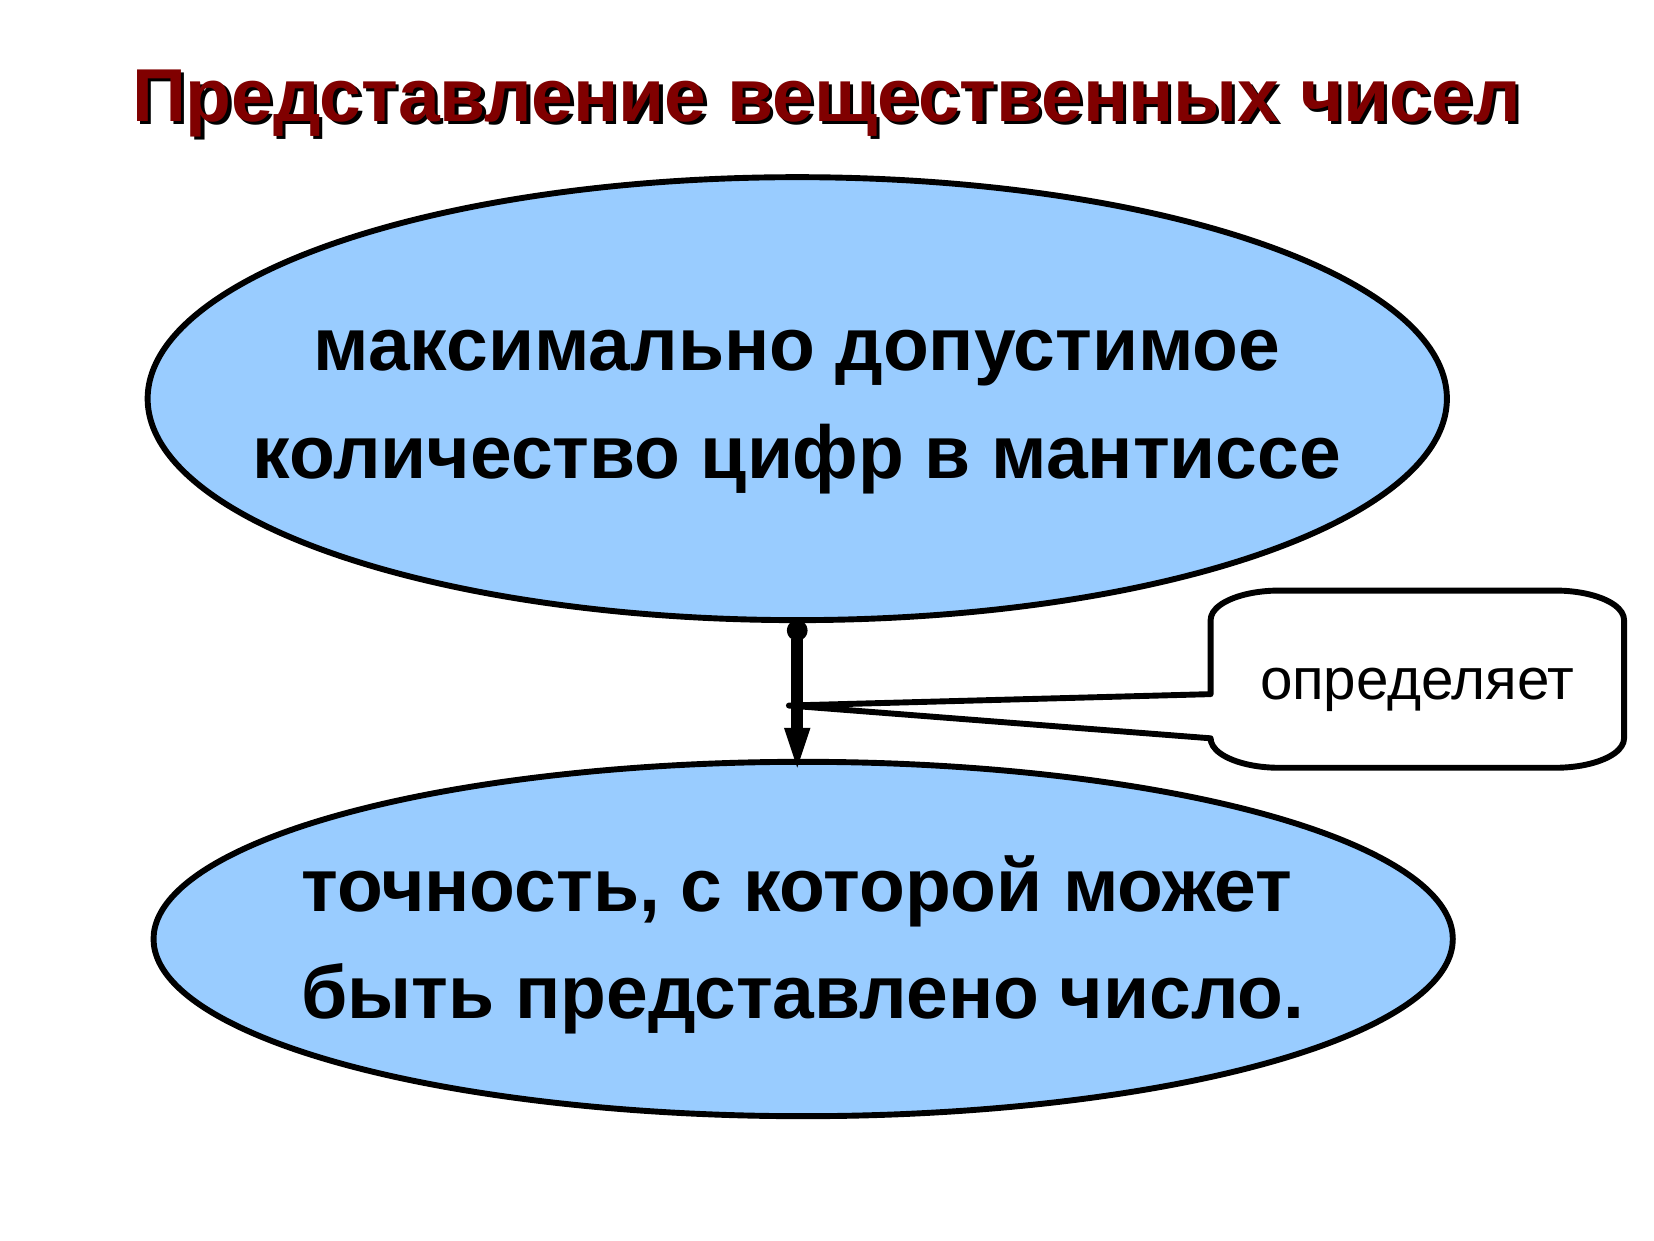

Представление вещественных чисел
максимально допустимое
количество цифр в мантиссе
определяет
точность, с которой может
быть представлено число.